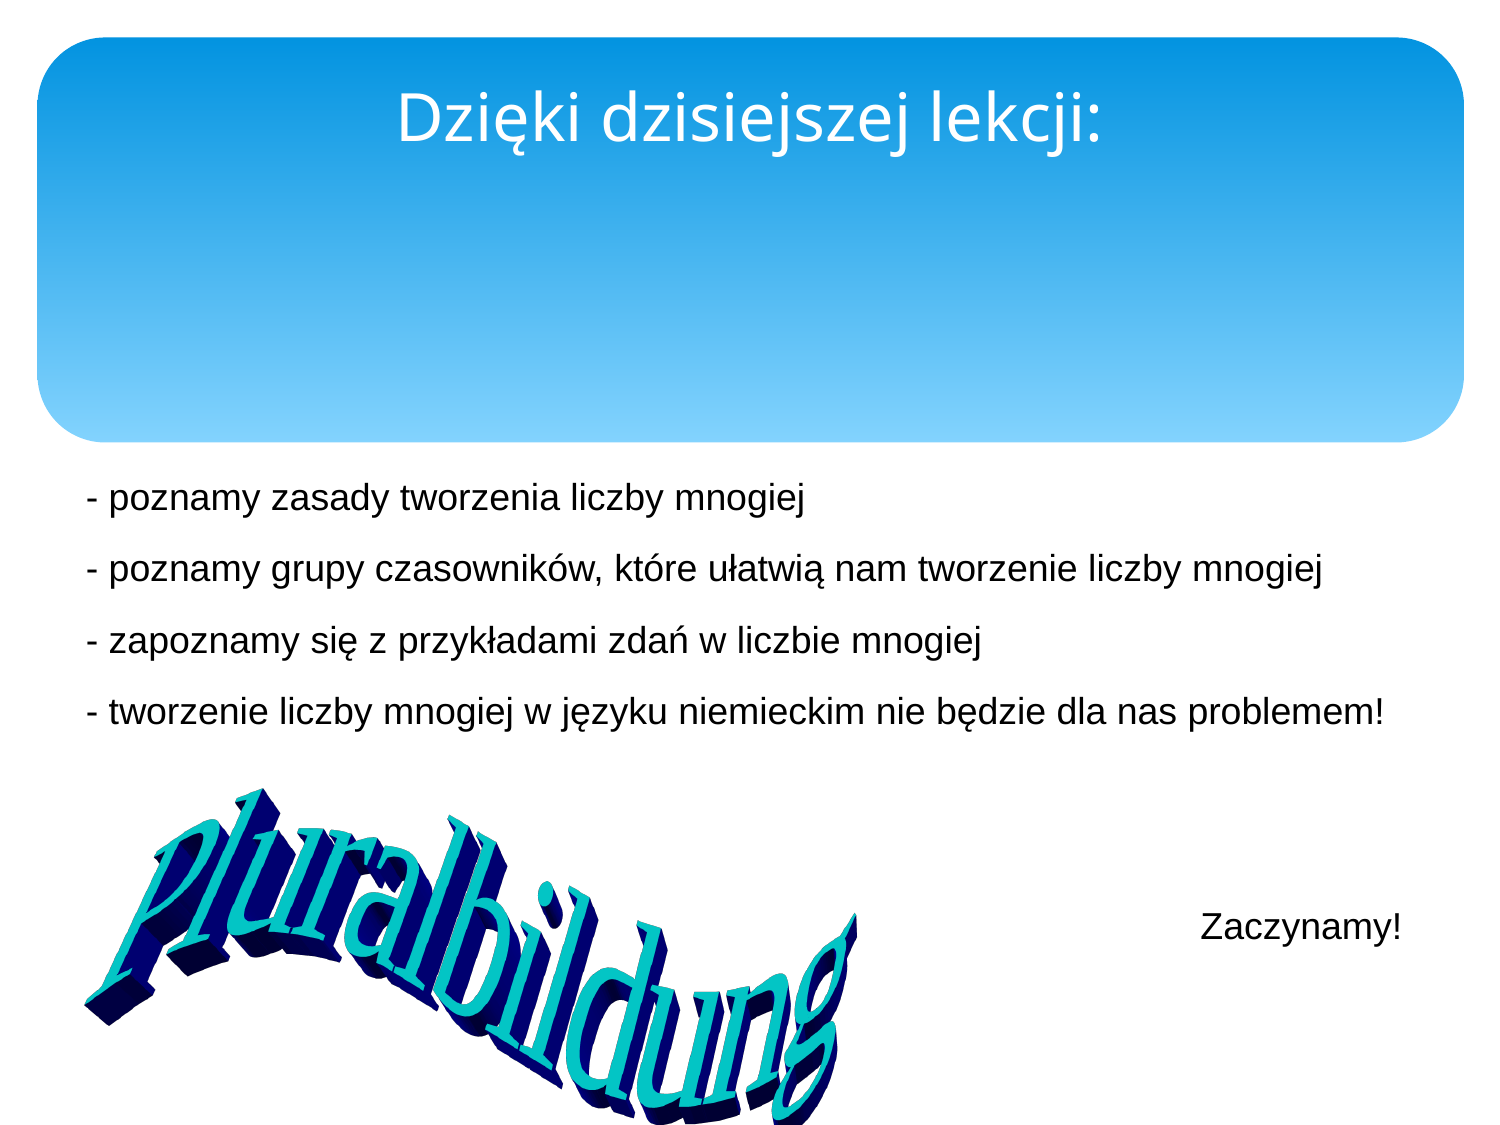

Dzięki dzisiejszej lekcji:
# - poznamy zasady tworzenia liczby mnogiej
- poznamy grupy czasowników, które ułatwią nam tworzenie liczby mnogiej
- zapoznamy się z przykładami zdań w liczbie mnogiej
- tworzenie liczby mnogiej w języku niemieckim nie będzie dla nas problemem!
Zaczynamy!
Pluralbildung